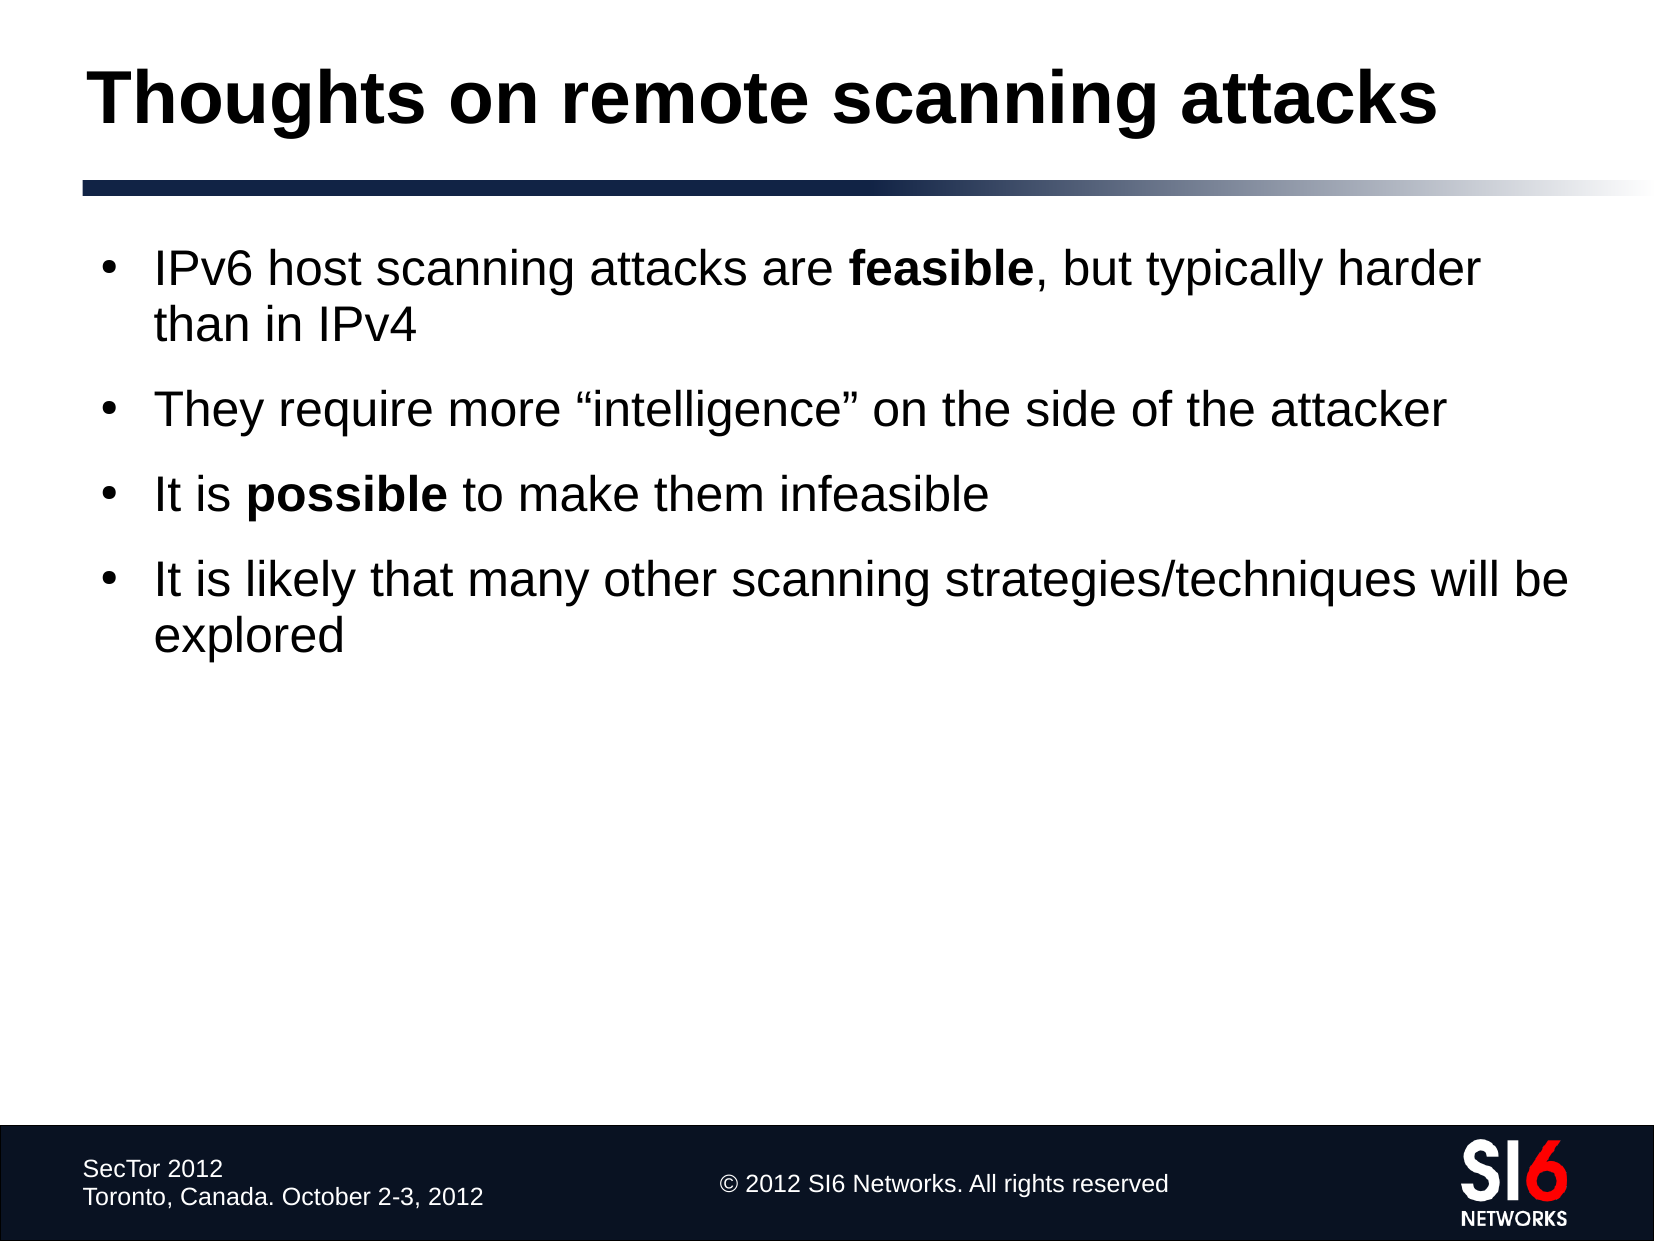

# Thoughts on remote scanning attacks
IPv6 host scanning attacks are feasible, but typically harder than in IPv4
They require more “intelligence” on the side of the attacker
It is possible to make them infeasible
It is likely that many other scanning strategies/techniques will be explored